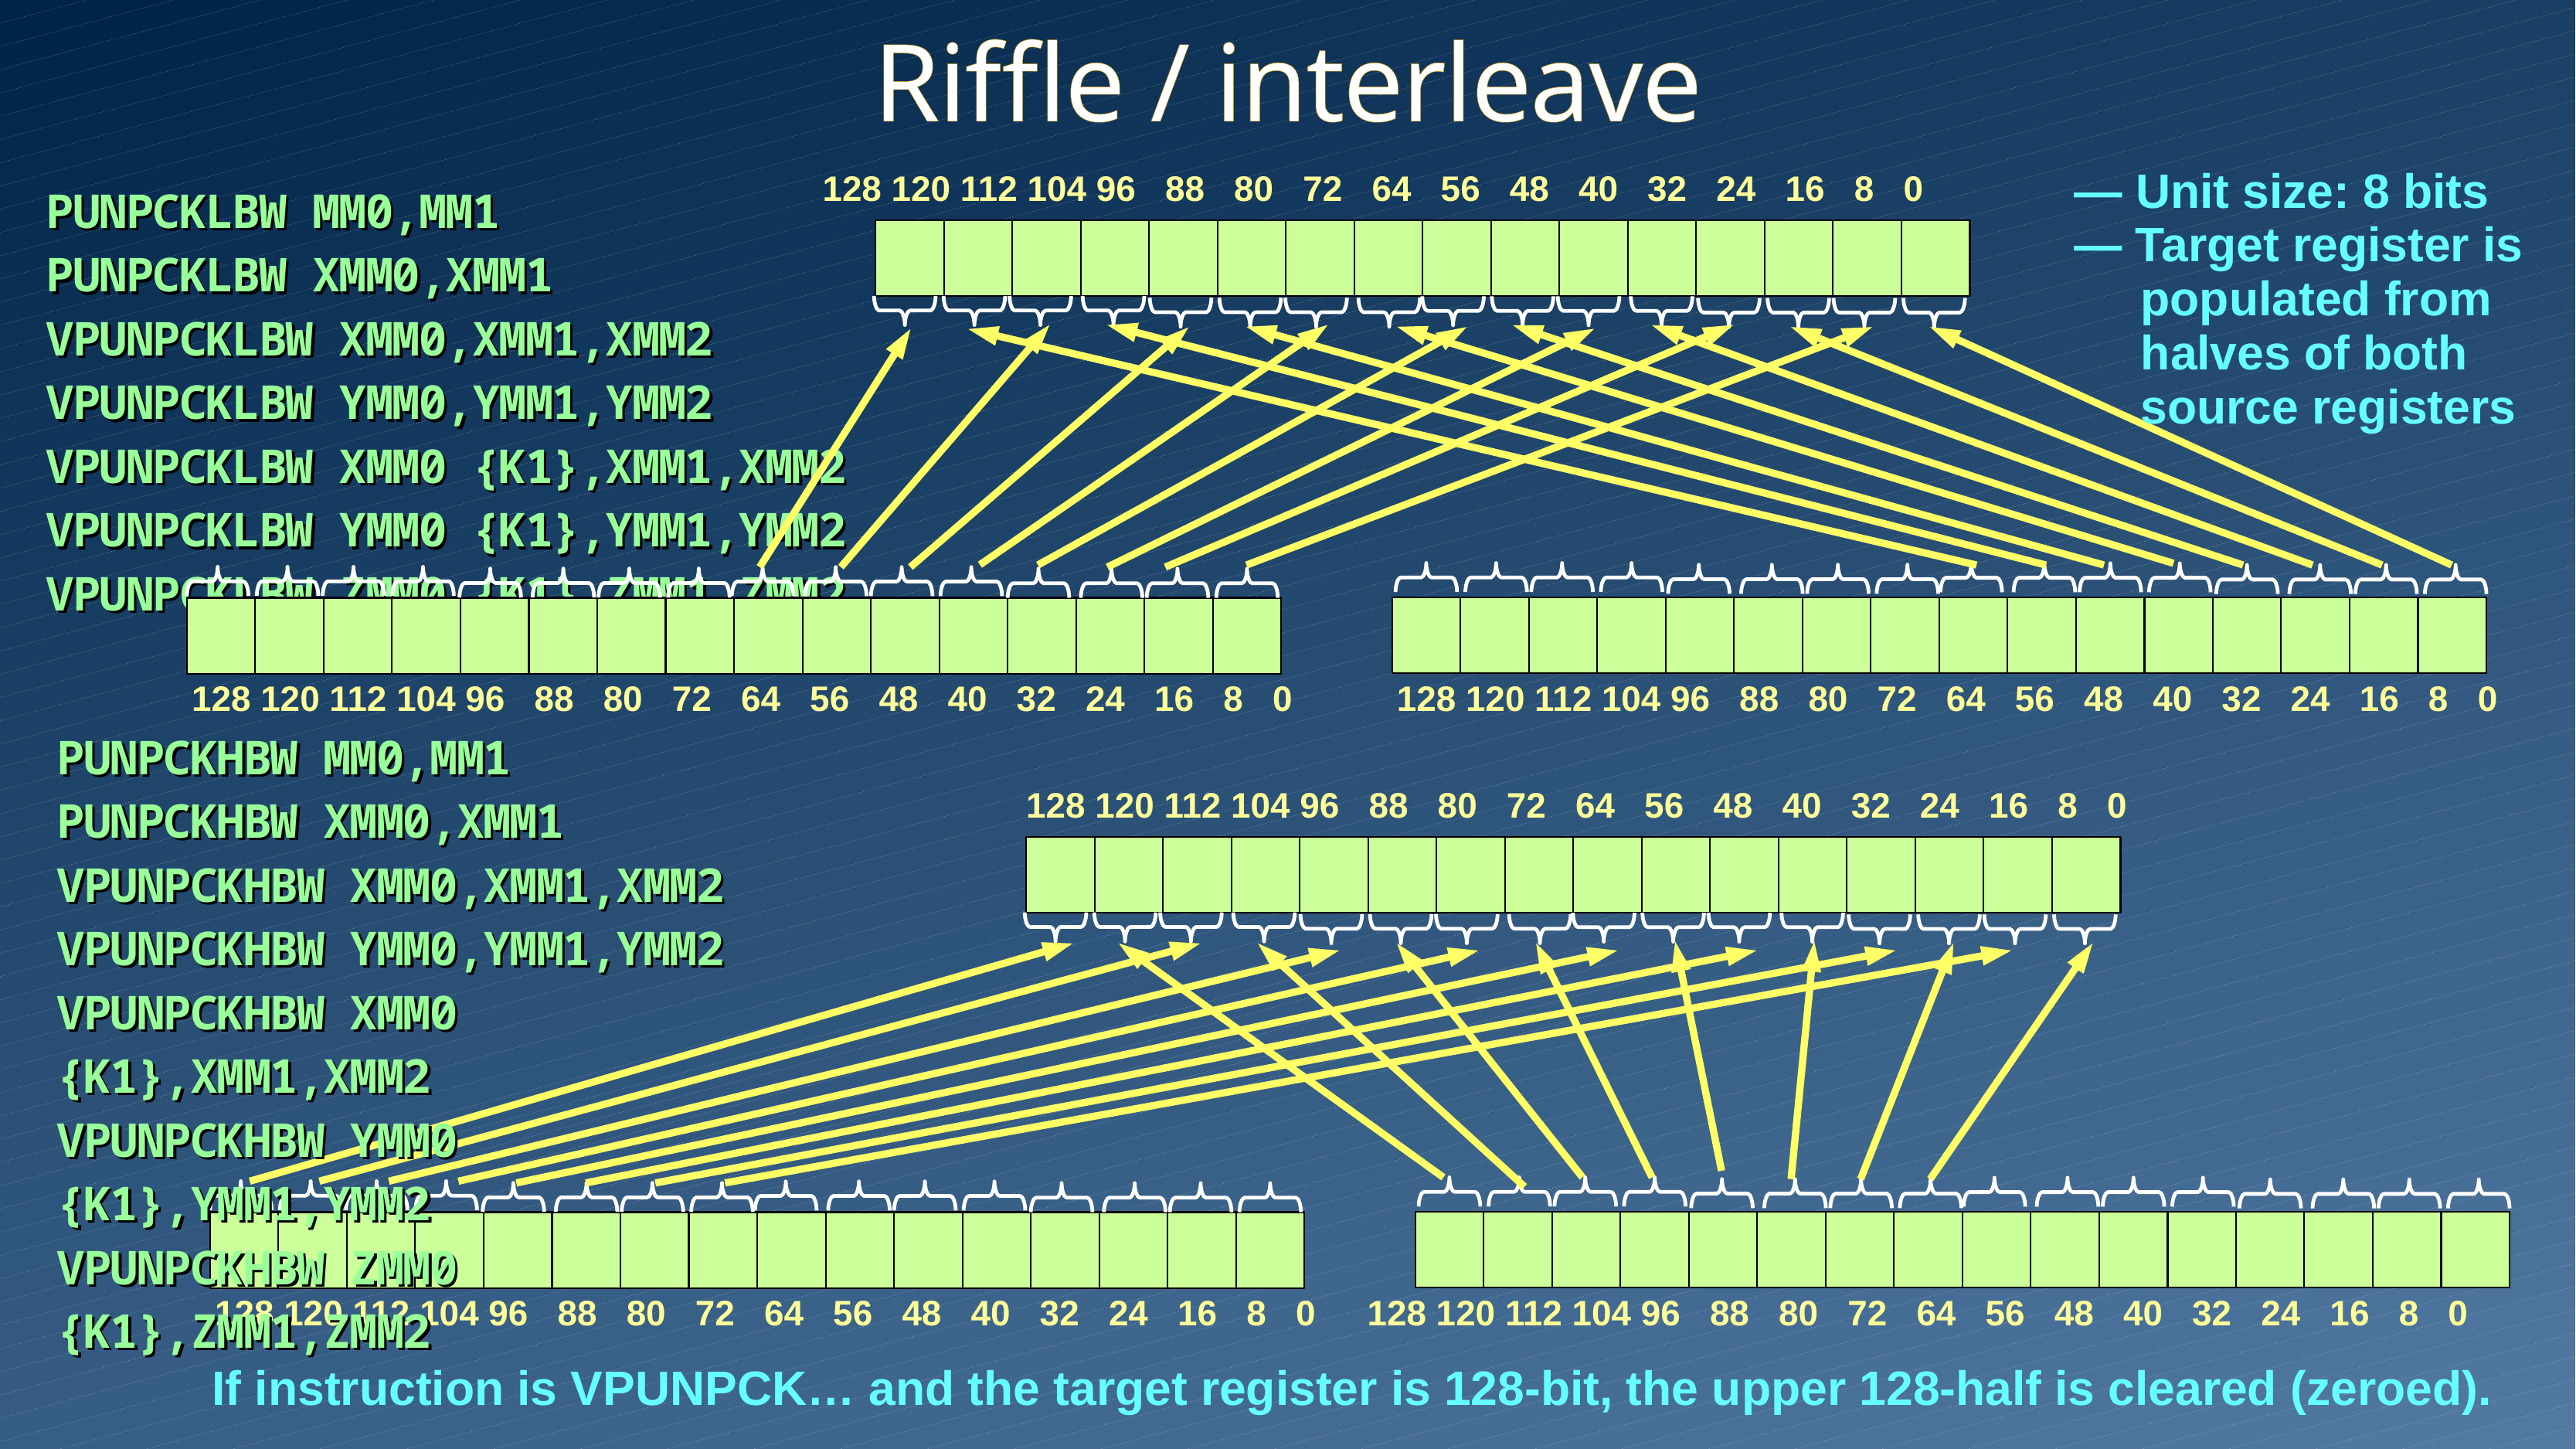

# Riffle / interleave
— Unit size: 8 bits
— Target register is
 populated from
 halves of both
 source registers
128 120 112 104 96 88 80 72 64 56 48 40 32 24 16 8 0
PUNPCKLBW MM0,MM1
PUNPCKLBW XMM0,XMM1
VPUNPCKLBW XMM0,XMM1,XMM2
VPUNPCKLBW YMM0,YMM1,YMM2
VPUNPCKLBW XMM0 {K1},XMM1,XMM2
VPUNPCKLBW YMM0 {K1},YMM1,YMM2
VPUNPCKLBW ZMM0 {K1},ZMM1,ZMM2
128 120 112 104 96 88 80 72 64 56 48 40 32 24 16 8 0
128 120 112 104 96 88 80 72 64 56 48 40 32 24 16 8 0
PUNPCKHBW MM0,MM1
PUNPCKHBW XMM0,XMM1
VPUNPCKHBW XMM0,XMM1,XMM2
VPUNPCKHBW YMM0,YMM1,YMM2
VPUNPCKHBW XMM0 {K1},XMM1,XMM2
VPUNPCKHBW YMM0 {K1},YMM1,YMM2
VPUNPCKHBW ZMM0 {K1},ZMM1,ZMM2
128 120 112 104 96 88 80 72 64 56 48 40 32 24 16 8 0
128 120 112 104 96 88 80 72 64 56 48 40 32 24 16 8 0
128 120 112 104 96 88 80 72 64 56 48 40 32 24 16 8 0
If instruction is VPUNPCK… and the target register is 128-bit, the upper 128-half is cleared (zeroed).